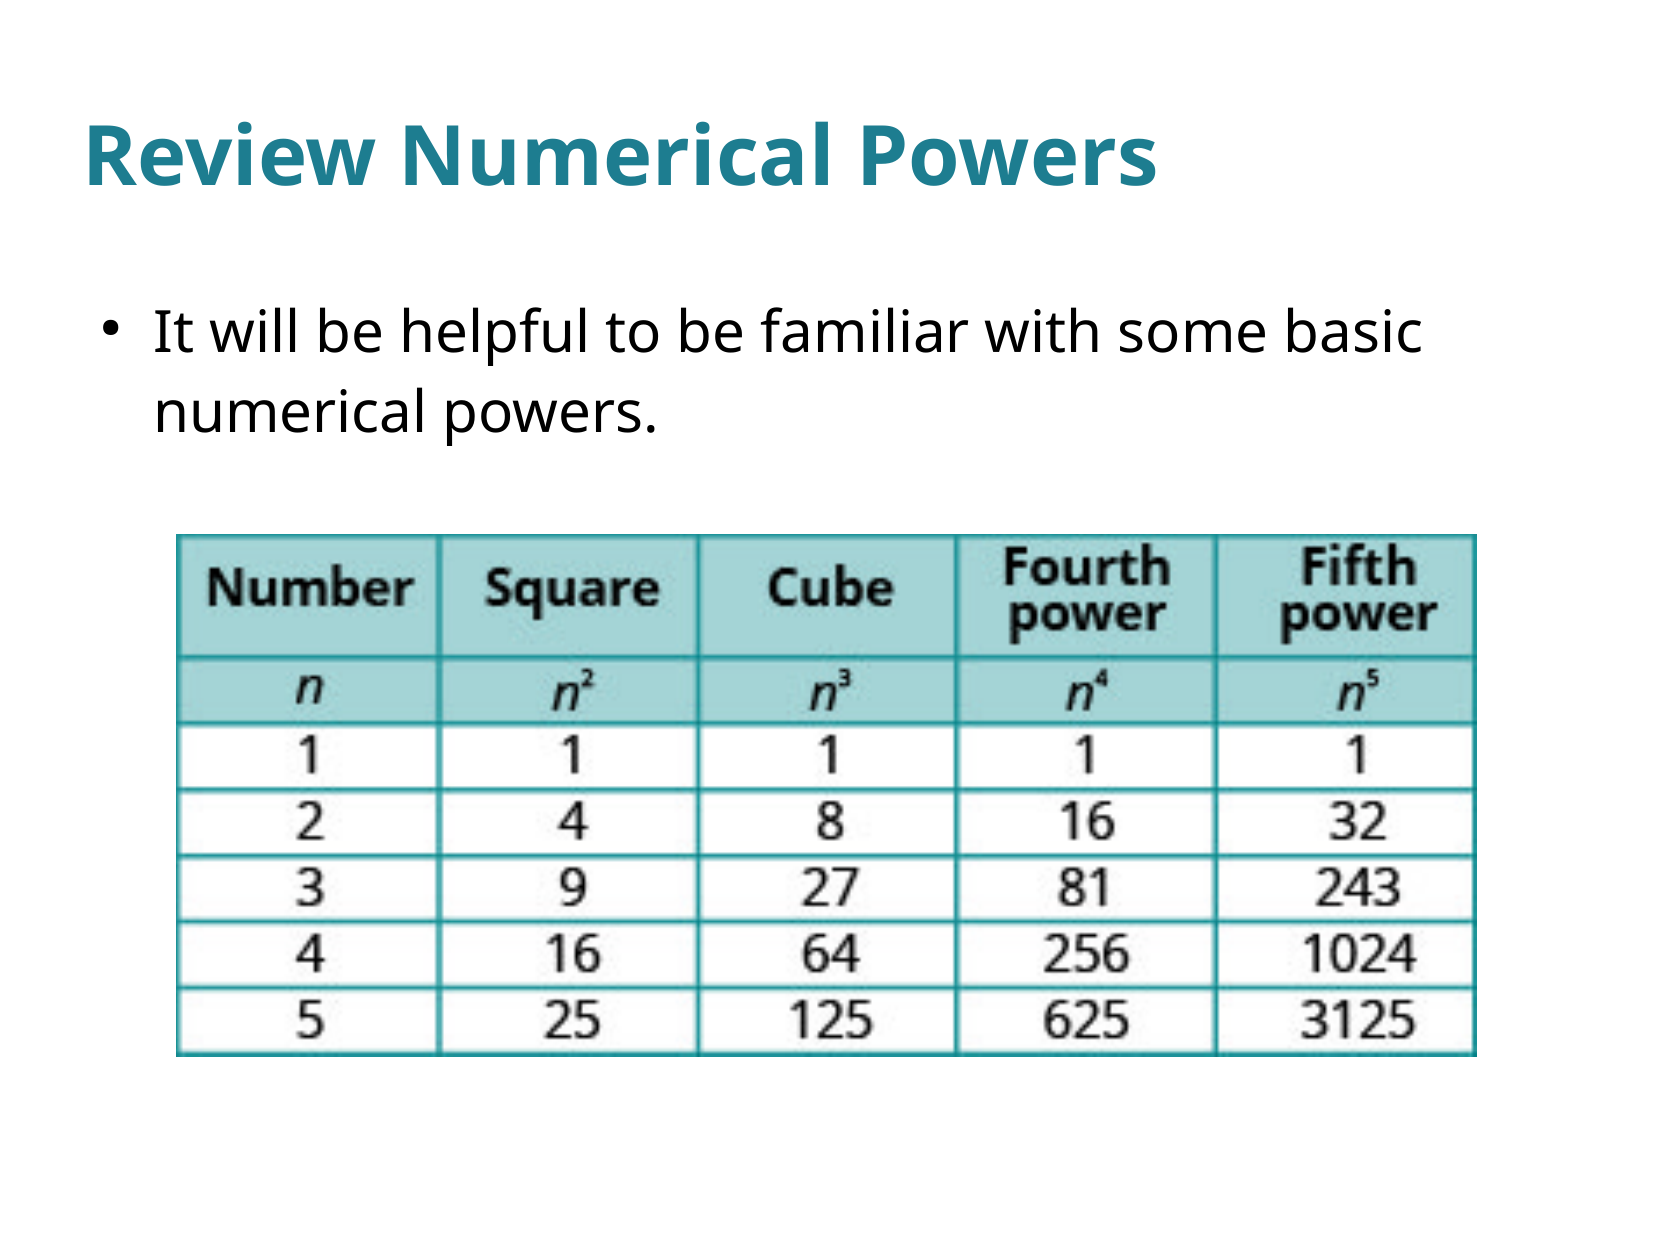

# Review Numerical Powers
It will be helpful to be familiar with some basic numerical powers.